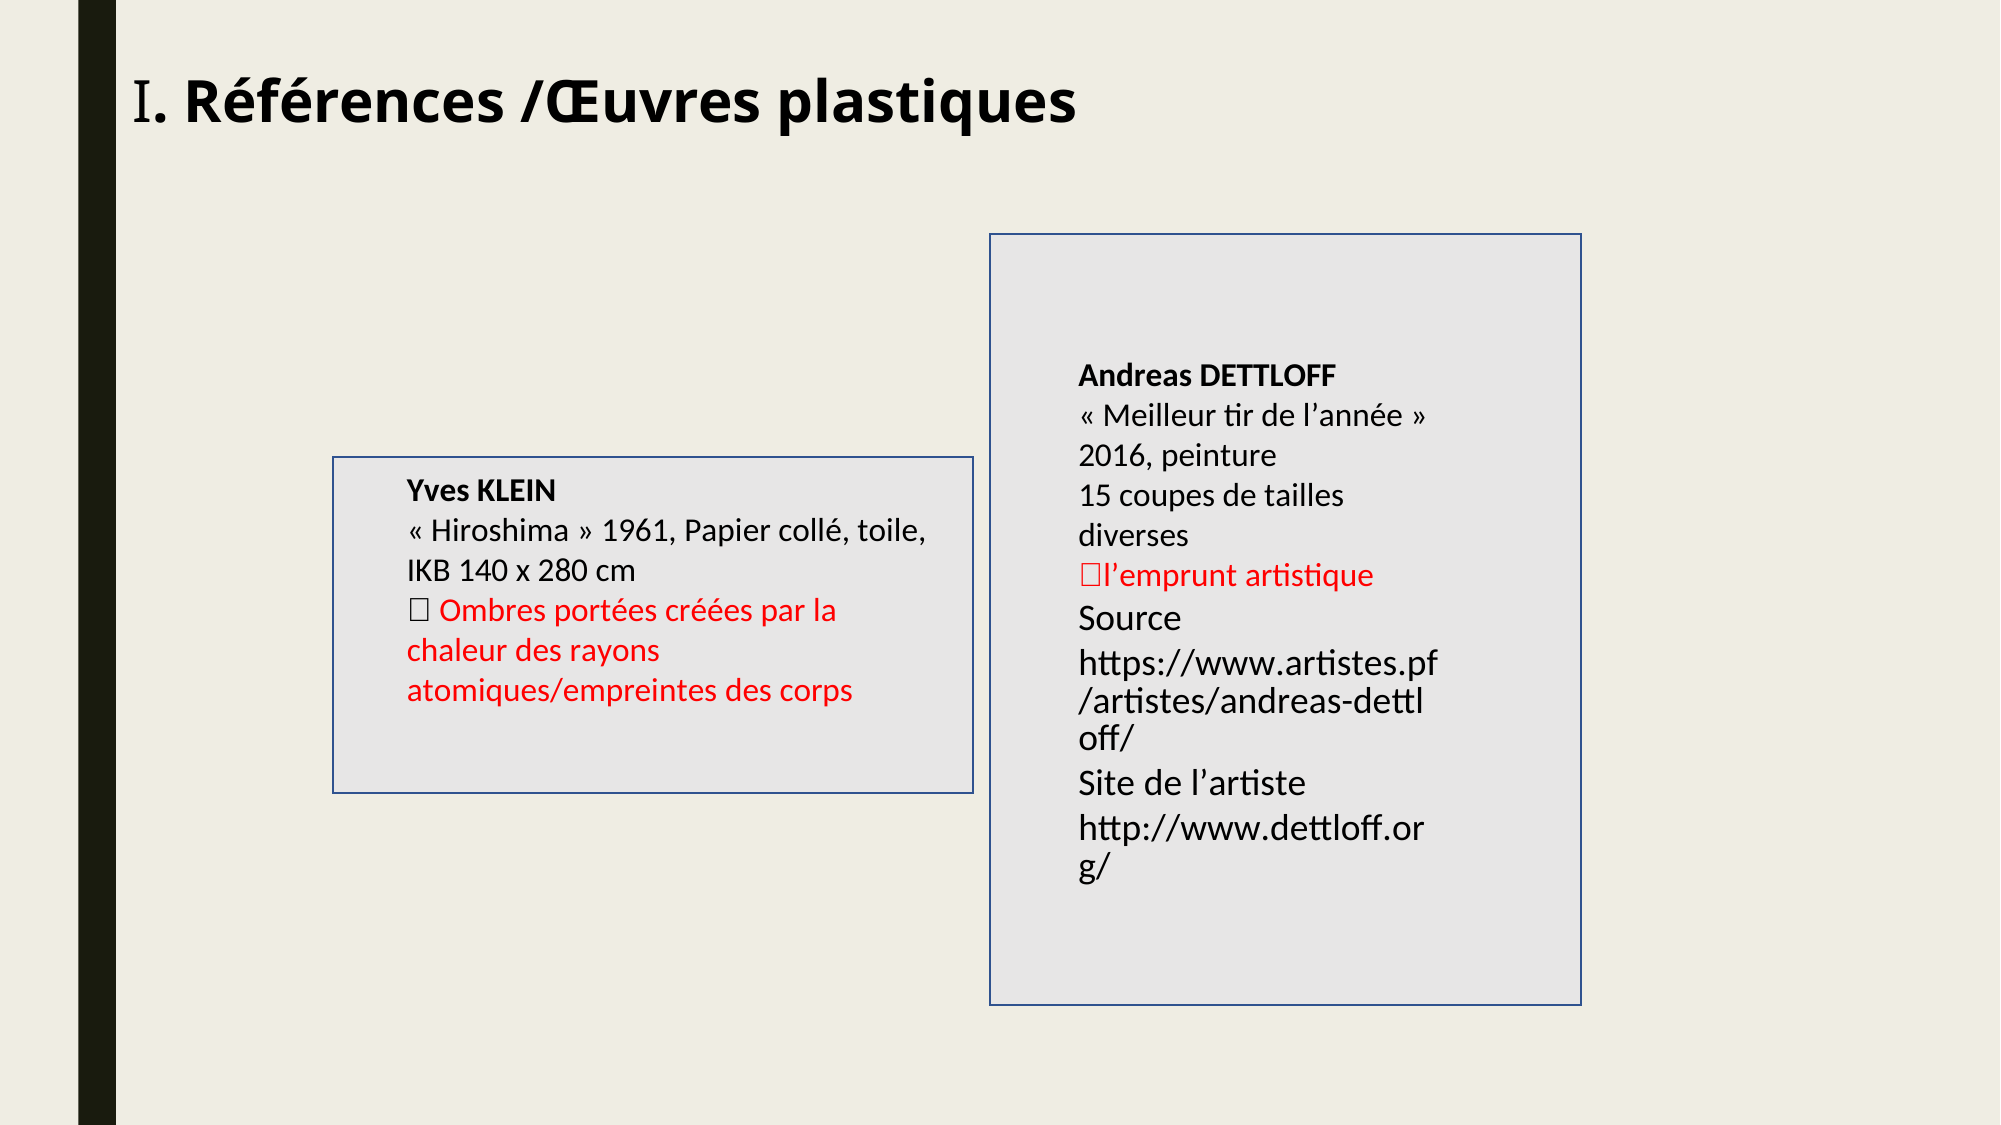

I. Références /Œuvres plastiques
Andreas DETTLOFF
« Meilleur tir de l’année » 2016, peinture
15 coupes de tailles diverses
l’emprunt artistique
Source
https://www.artistes.pf/artistes/andreas-dettloff/
Site de l’artiste
http://www.dettloff.org/
Yves KLEIN
« Hiroshima » 1961, Papier collé, toile, IKB 140 x 280 cm
 Ombres portées créées par la chaleur des rayons atomiques/empreintes des corps